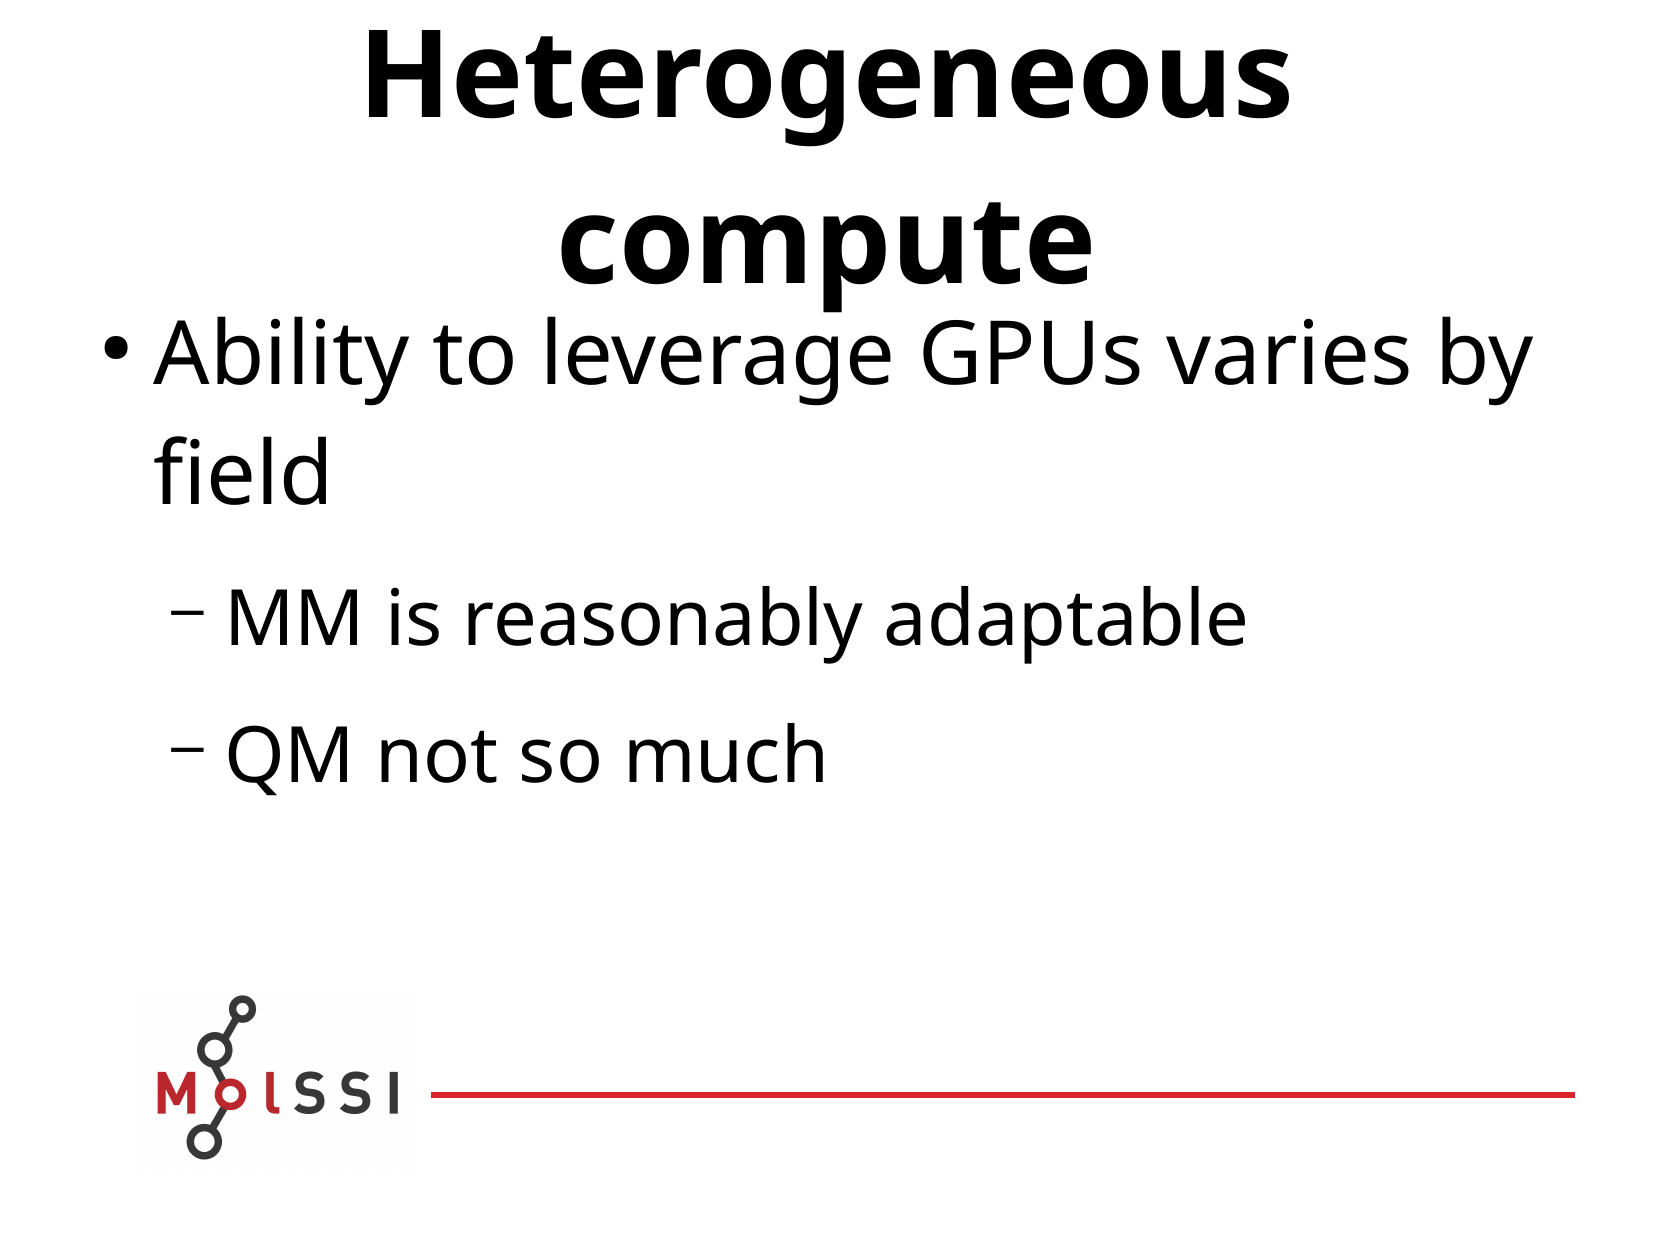

# Heterogeneous compute
Ability to leverage GPUs varies by field
MM is reasonably adaptable
QM not so much